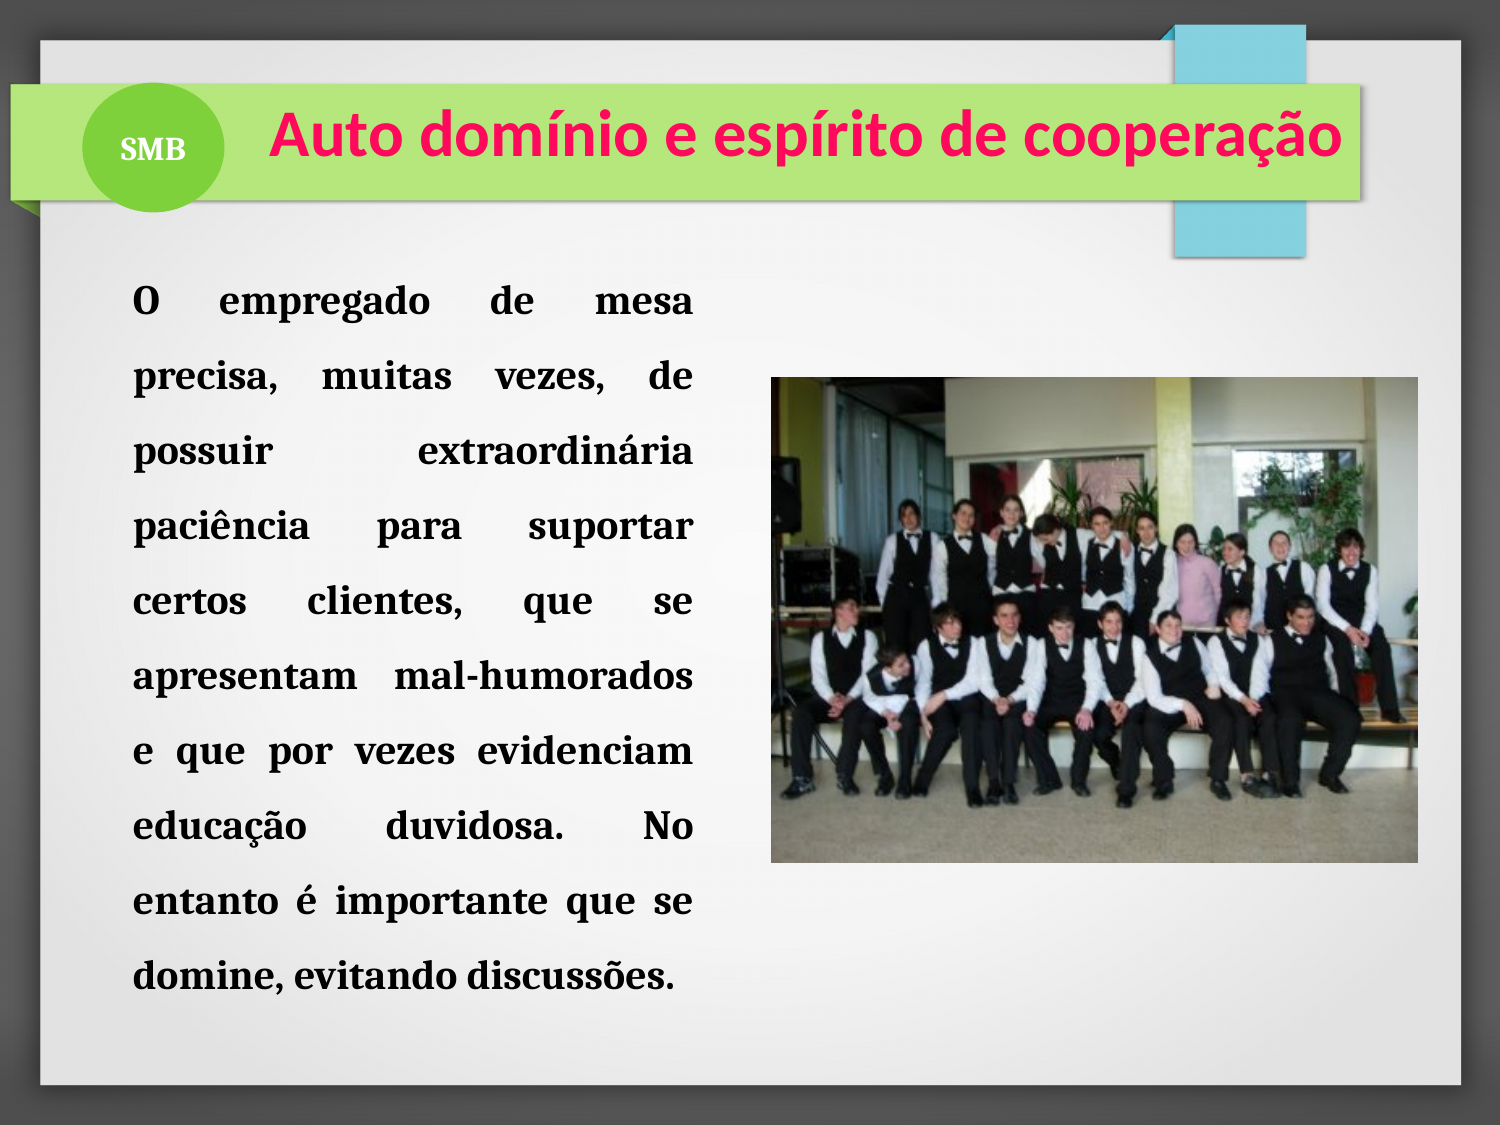

SMB
 Auto domínio e espírito de cooperação
O empregado de mesa precisa, muitas vezes, de possuir extraordinária paciência para suportar certos clientes, que se apresentam mal-humorados e que por vezes evidenciam educação duvidosa. No entanto é importante que se domine, evitando discussões.